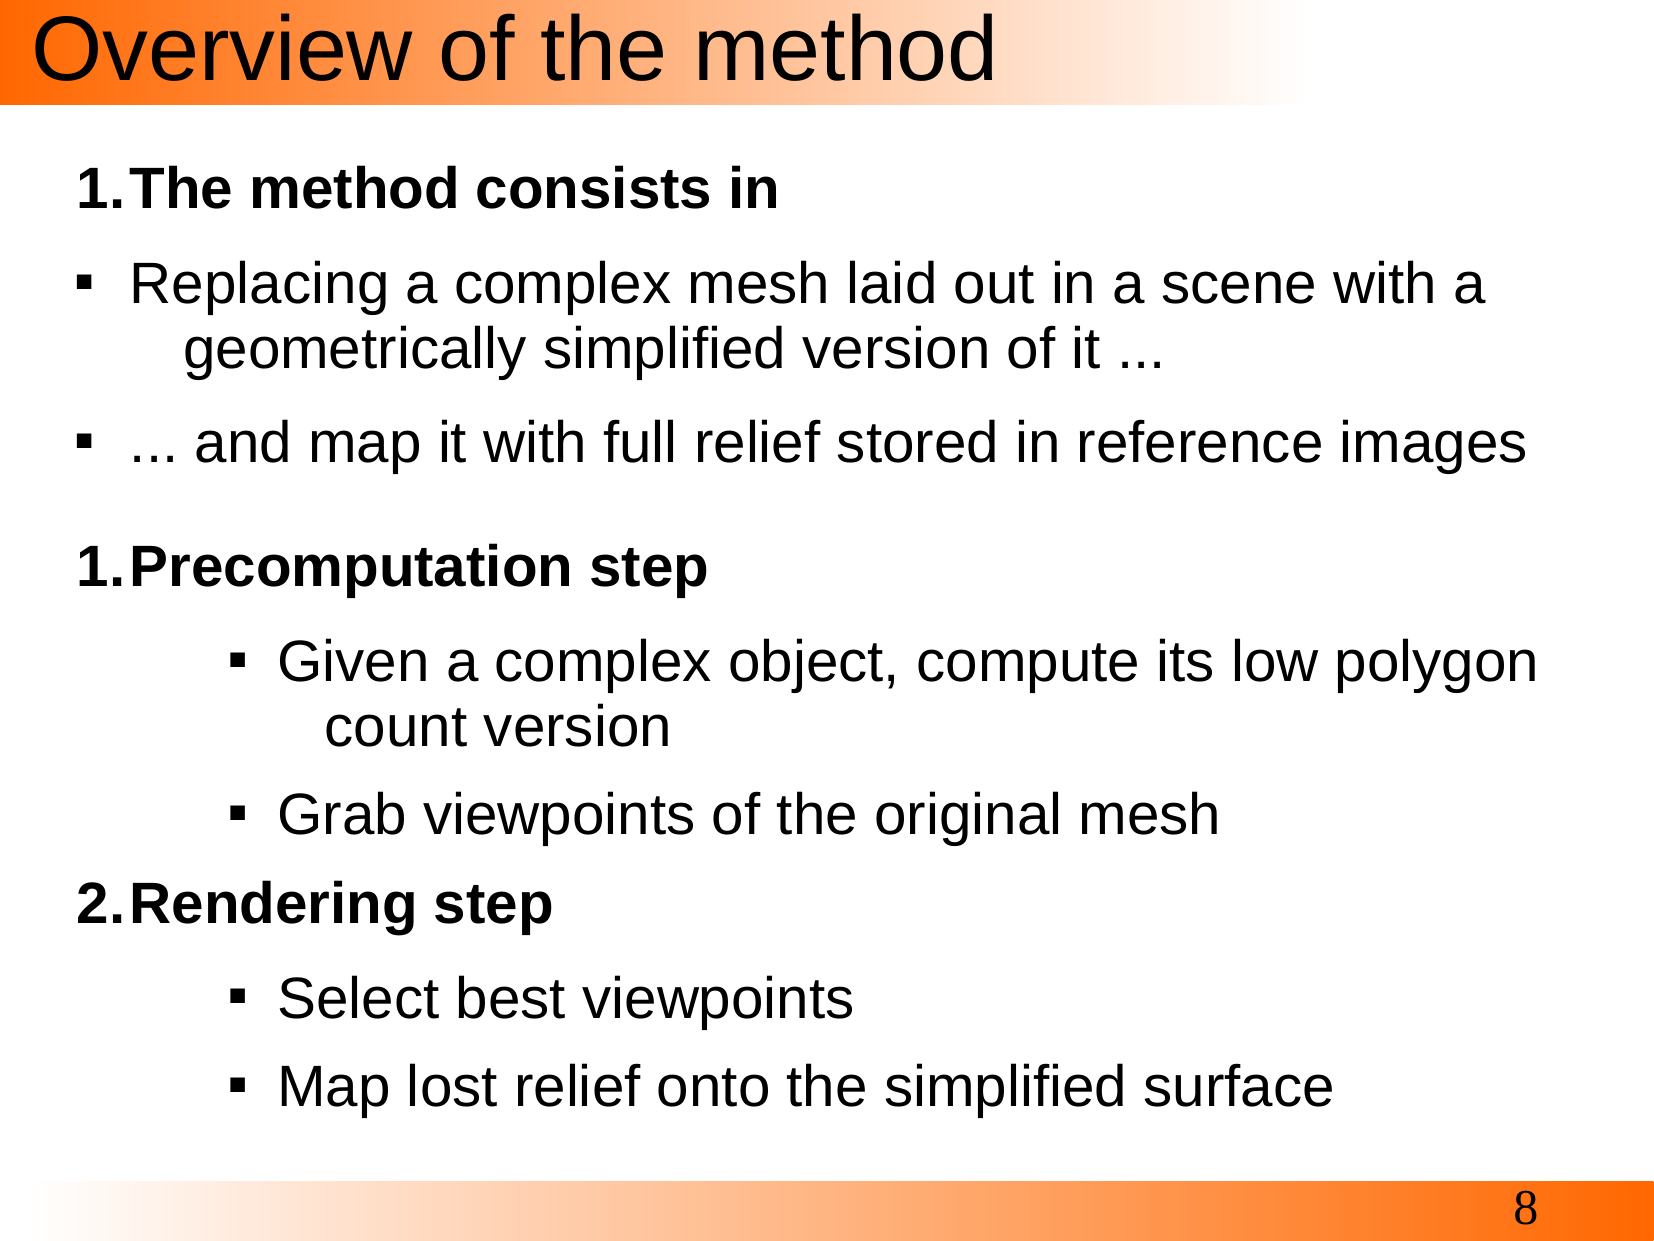

# Overview of the method
The method consists in
Replacing a complex mesh laid out in a scene with a geometrically simplified version of it ...
... and map it with full relief stored in reference images
Precomputation step
Given a complex object, compute its low polygon count version
Grab viewpoints of the original mesh
Rendering step
Select best viewpoints
Map lost relief onto the simplified surface